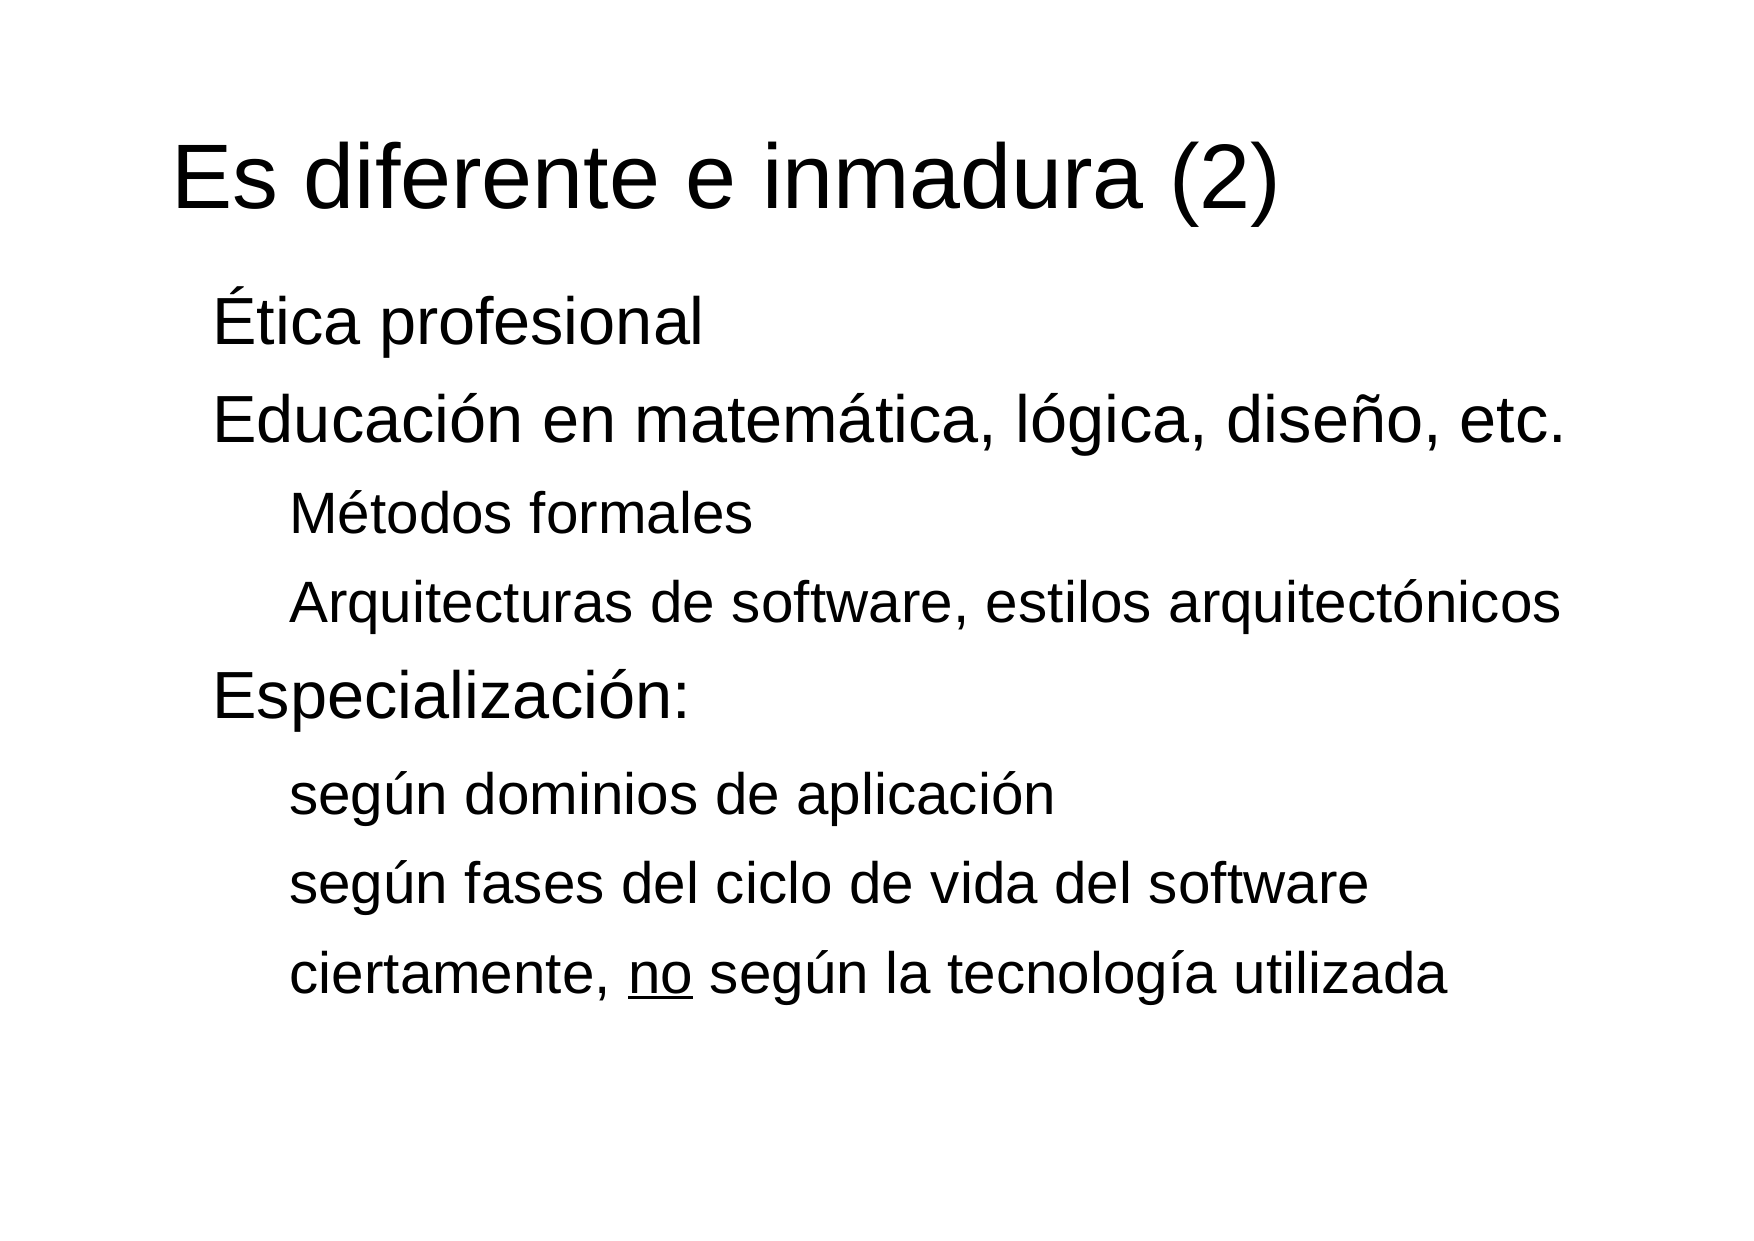

Es diferente e inmadura (2)
# Ética profesional
Educación en matemática, lógica, diseño, etc.
Métodos formales
Arquitecturas de software, estilos arquitectónicos
Especialización:
según dominios de aplicación
según fases del ciclo de vida del software
ciertamente, no según la tecnología utilizada